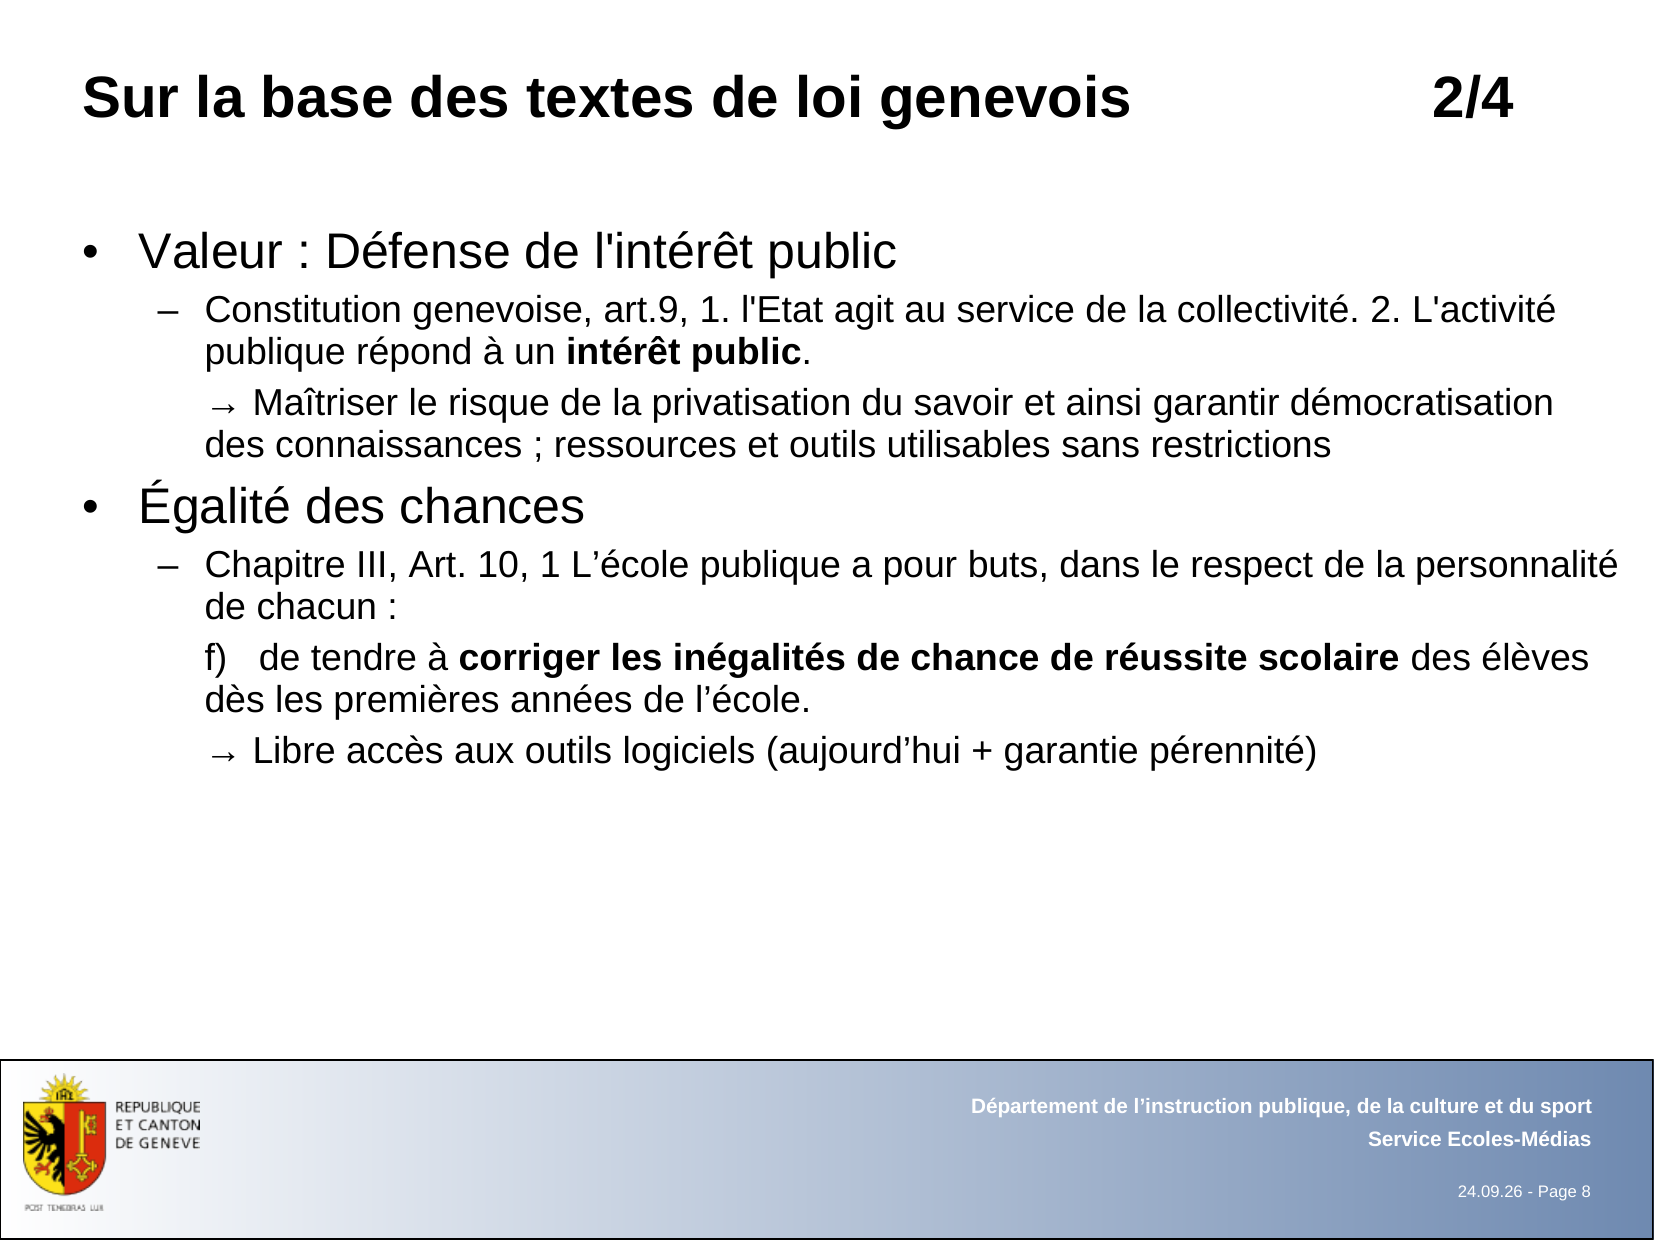

# Sur la base des textes de loi genevois		2/4
Valeur : Défense de l'intérêt public
Constitution genevoise, art.9, 1. l'Etat agit au service de la collectivité. 2. L'activité publique répond à un intérêt public.
→ Maîtriser le risque de la privatisation du savoir et ainsi garantir démocratisation des connaissances ; ressources et outils utilisables sans restrictions
Égalité des chances
Chapitre III, Art. 10, 1 L’école publique a pour buts, dans le respect de la personnalité de chacun :
f) de tendre à corriger les inégalités de chance de réussite scolaire des élèves dès les premières années de l’école.
→ Libre accès aux outils logiciels (aujourd’hui + garantie pérennité)
Département
Nom du service ou office